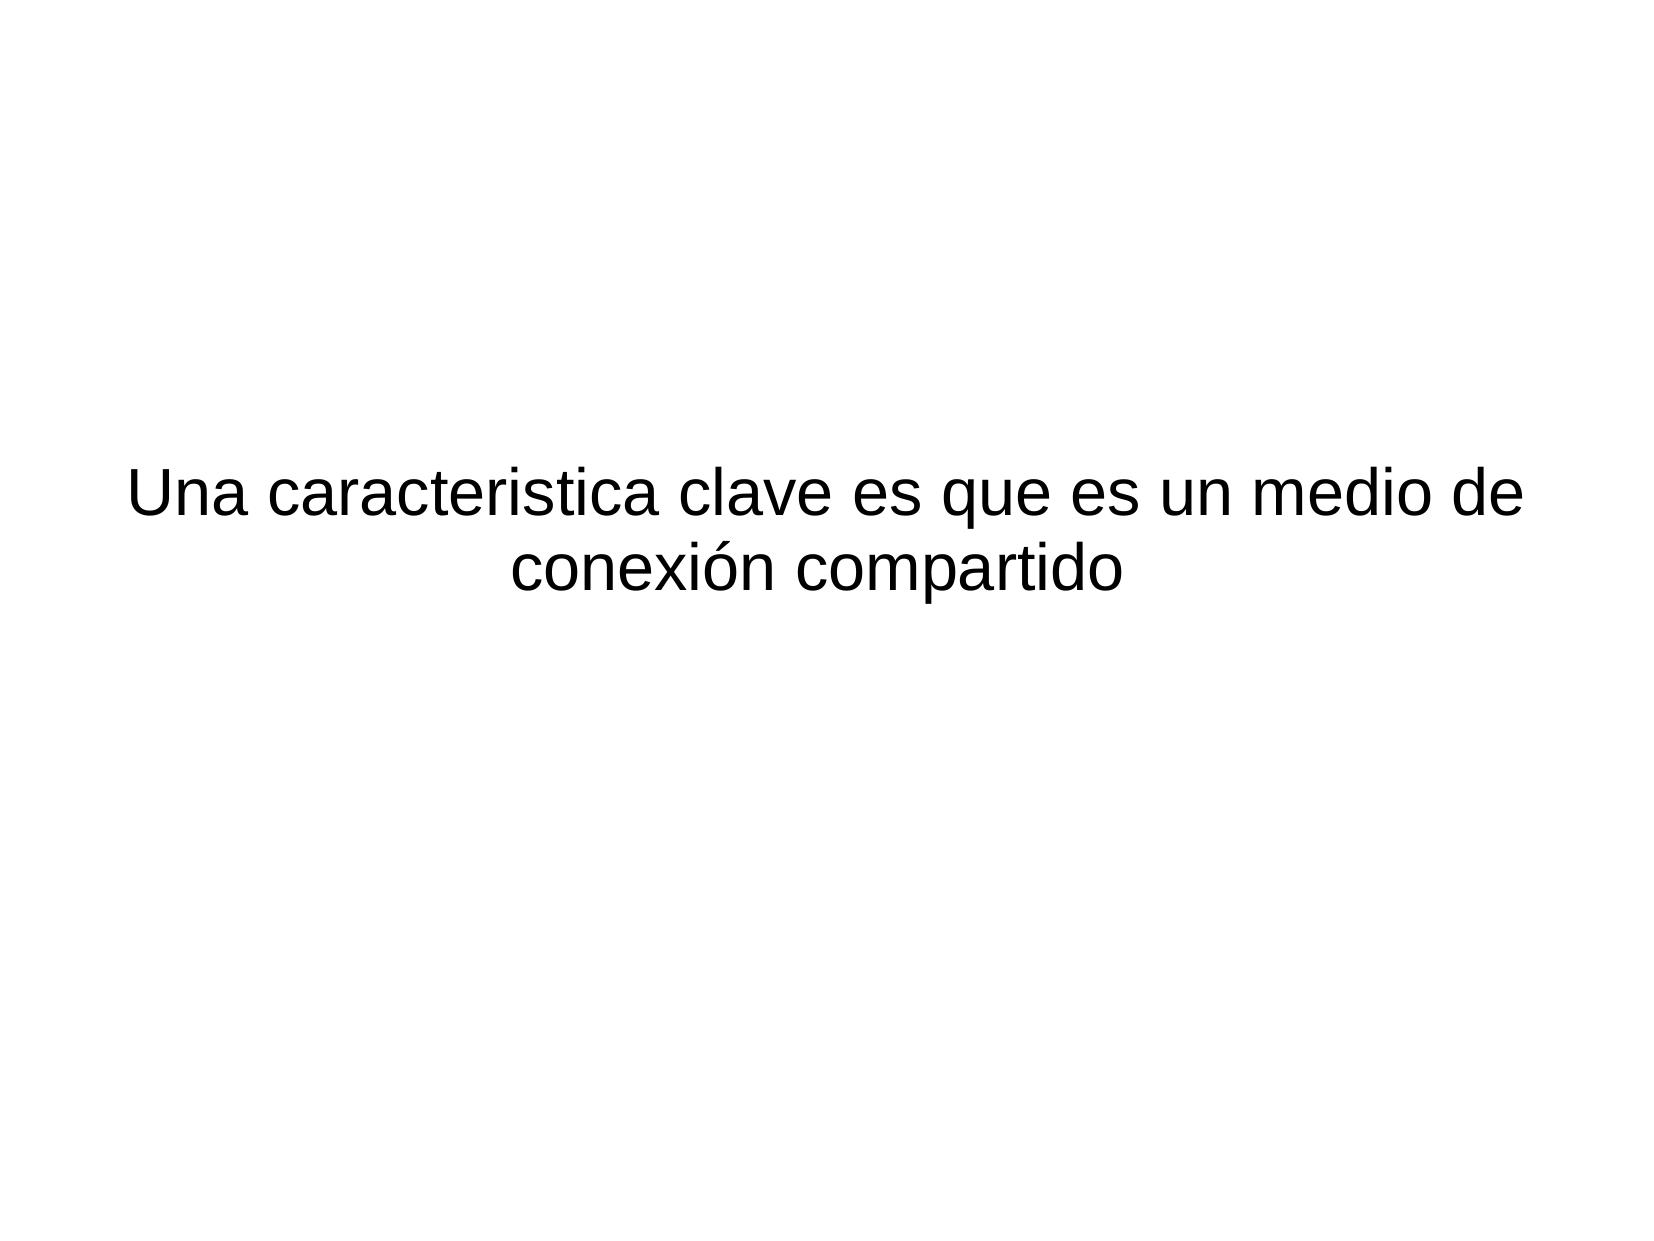

# Una caracteristica clave es que es un medio de conexión compartido